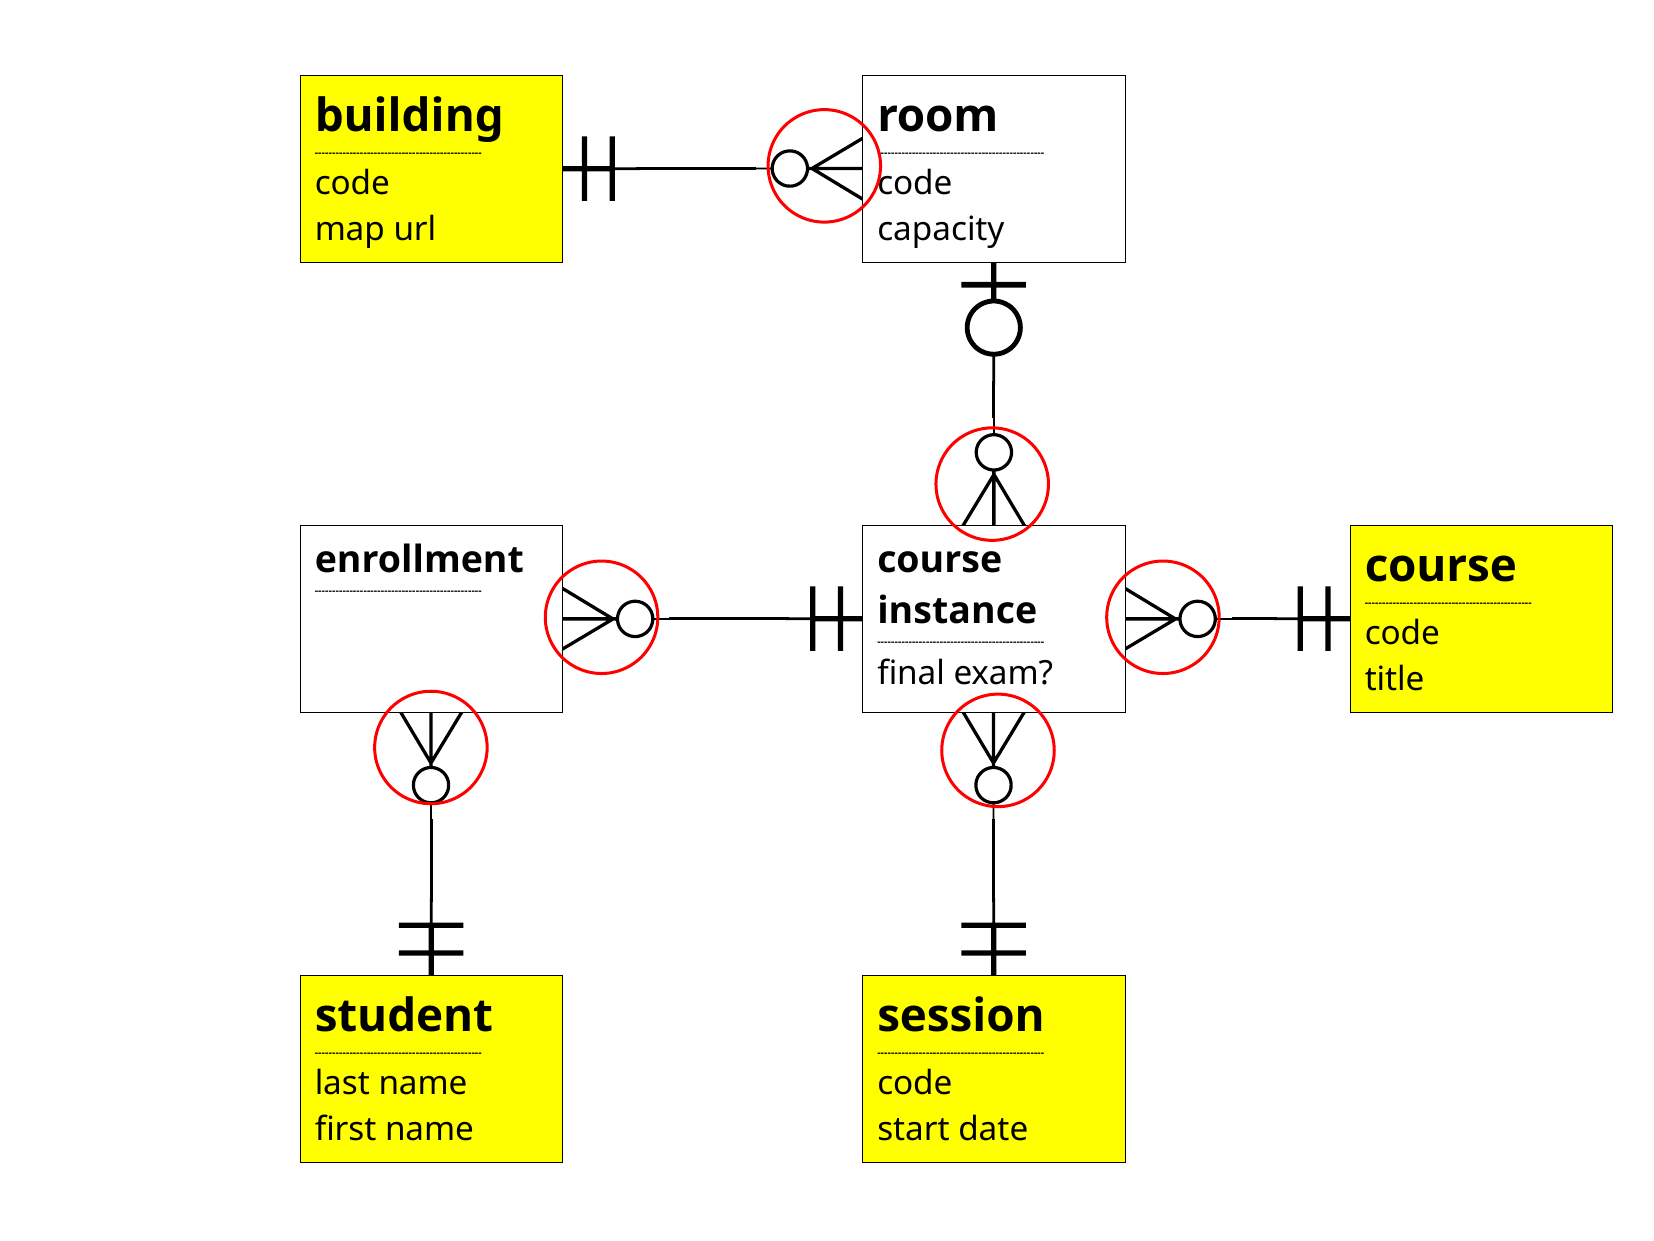

building
------------------------------------------------
code
map url
room
------------------------------------------------
code
capacity
enrollment
------------------------------------------------
course
instance
------------------------------------------------
final exam?
course
------------------------------------------------
code
title
student
------------------------------------------------
last name
first name
session
------------------------------------------------
code
start date